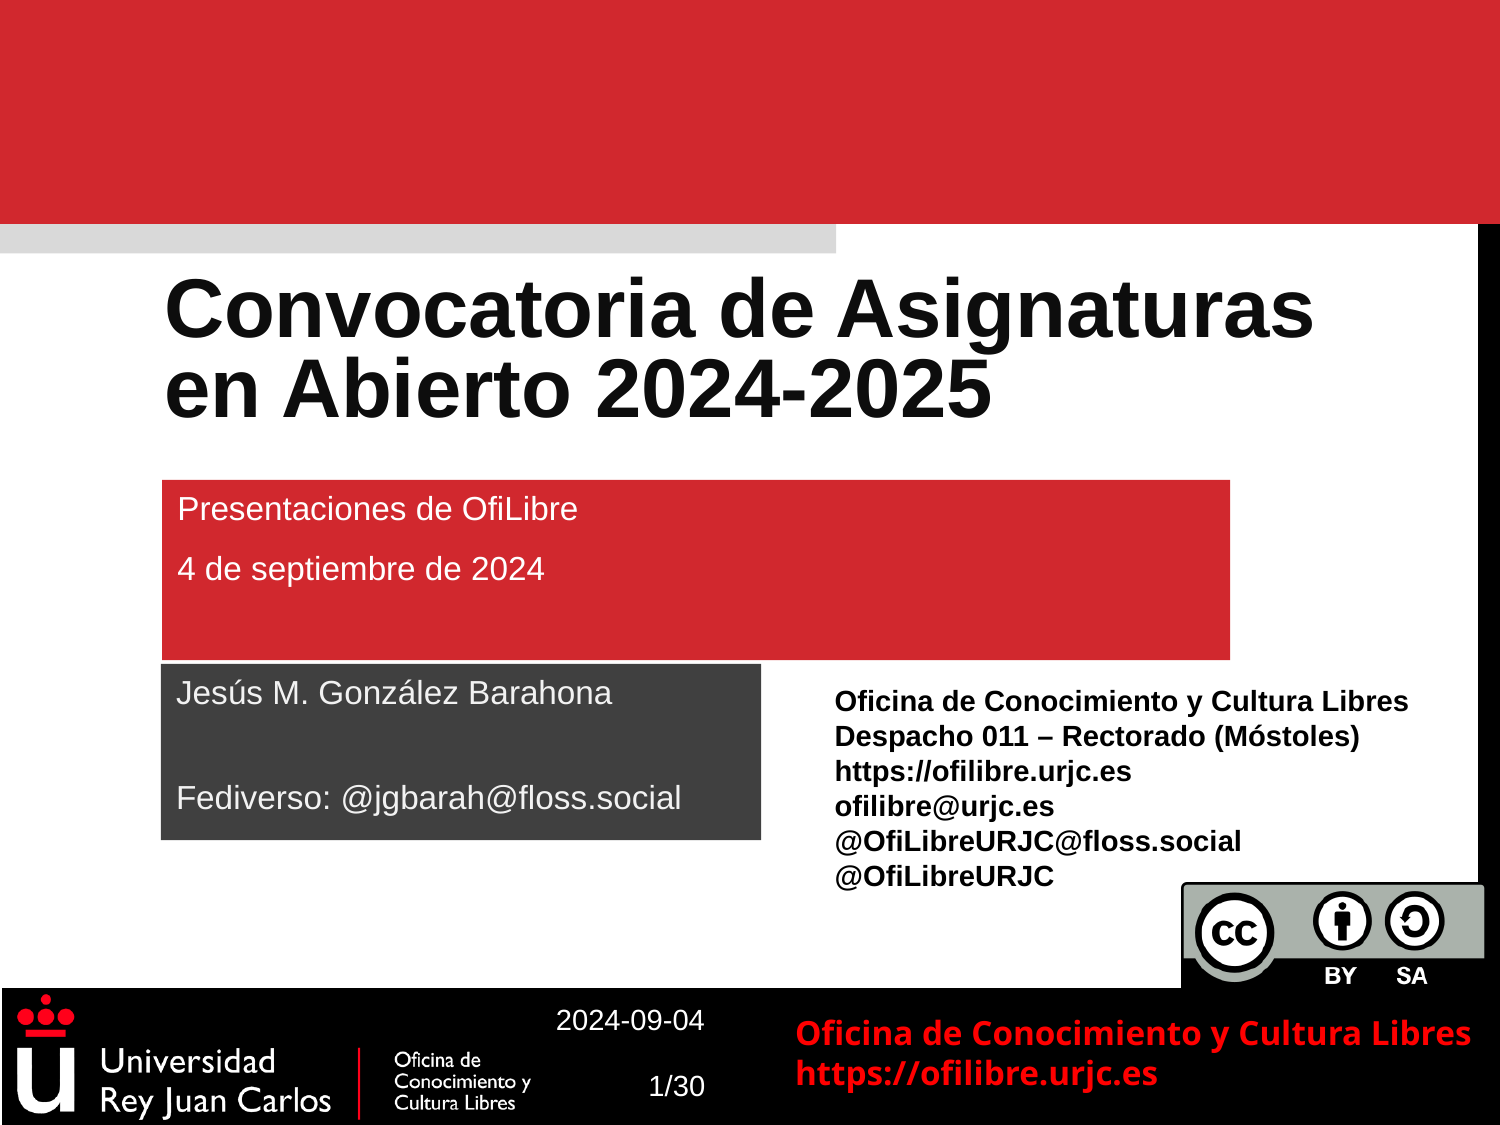

Convocatoria de Asignaturas en Abierto 2024-2025
Presentaciones de OfiLibre
4 de septiembre de 2024
Jesús M. González Barahona
Fediverso: @jgbarah@floss.social
Oficina de Conocimiento y Cultura Libres
Despacho 011 – Rectorado (Móstoles)
https://ofilibre.urjc.es
ofilibre@urjc.es
@OfiLibreURJC@floss.social
@OfiLibreURJC